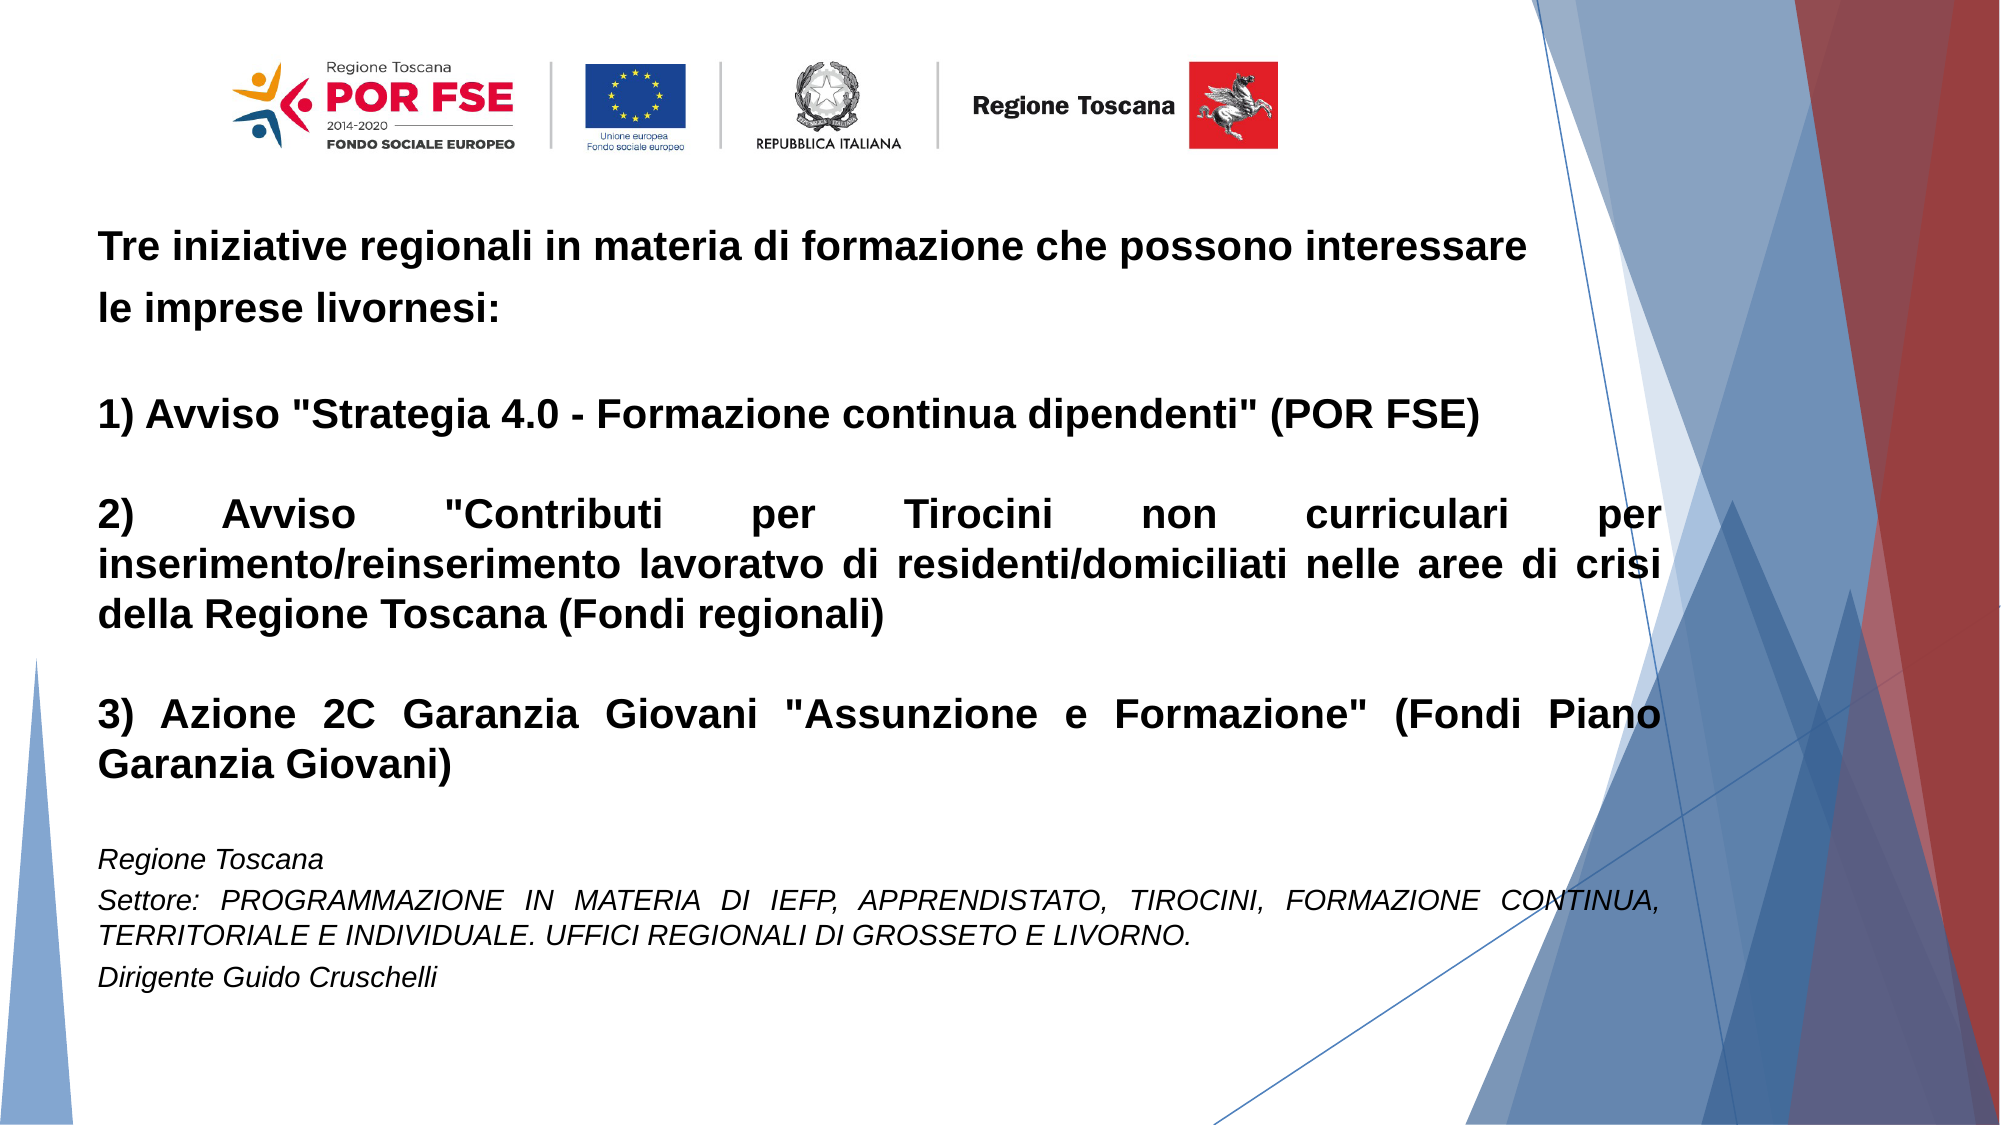

Tre iniziative regionali in materia di formazione che possono interessare
le imprese livornesi:
1) Avviso "Strategia 4.0 - Formazione continua dipendenti" (POR FSE)
2) Avviso "Contributi per Tirocini non curriculari per inserimento/reinserimento lavoratvo di residenti/domiciliati nelle aree di crisi della Regione Toscana (Fondi regionali)
3) Azione 2C Garanzia Giovani "Assunzione e Formazione" (Fondi Piano Garanzia Giovani)
Regione Toscana
Settore: PROGRAMMAZIONE IN MATERIA DI IEFP, APPRENDISTATO, TIROCINI, FORMAZIONE CONTINUA, TERRITORIALE E INDIVIDUALE. UFFICI REGIONALI DI GROSSETO E LIVORNO.
Dirigente Guido Cruschelli